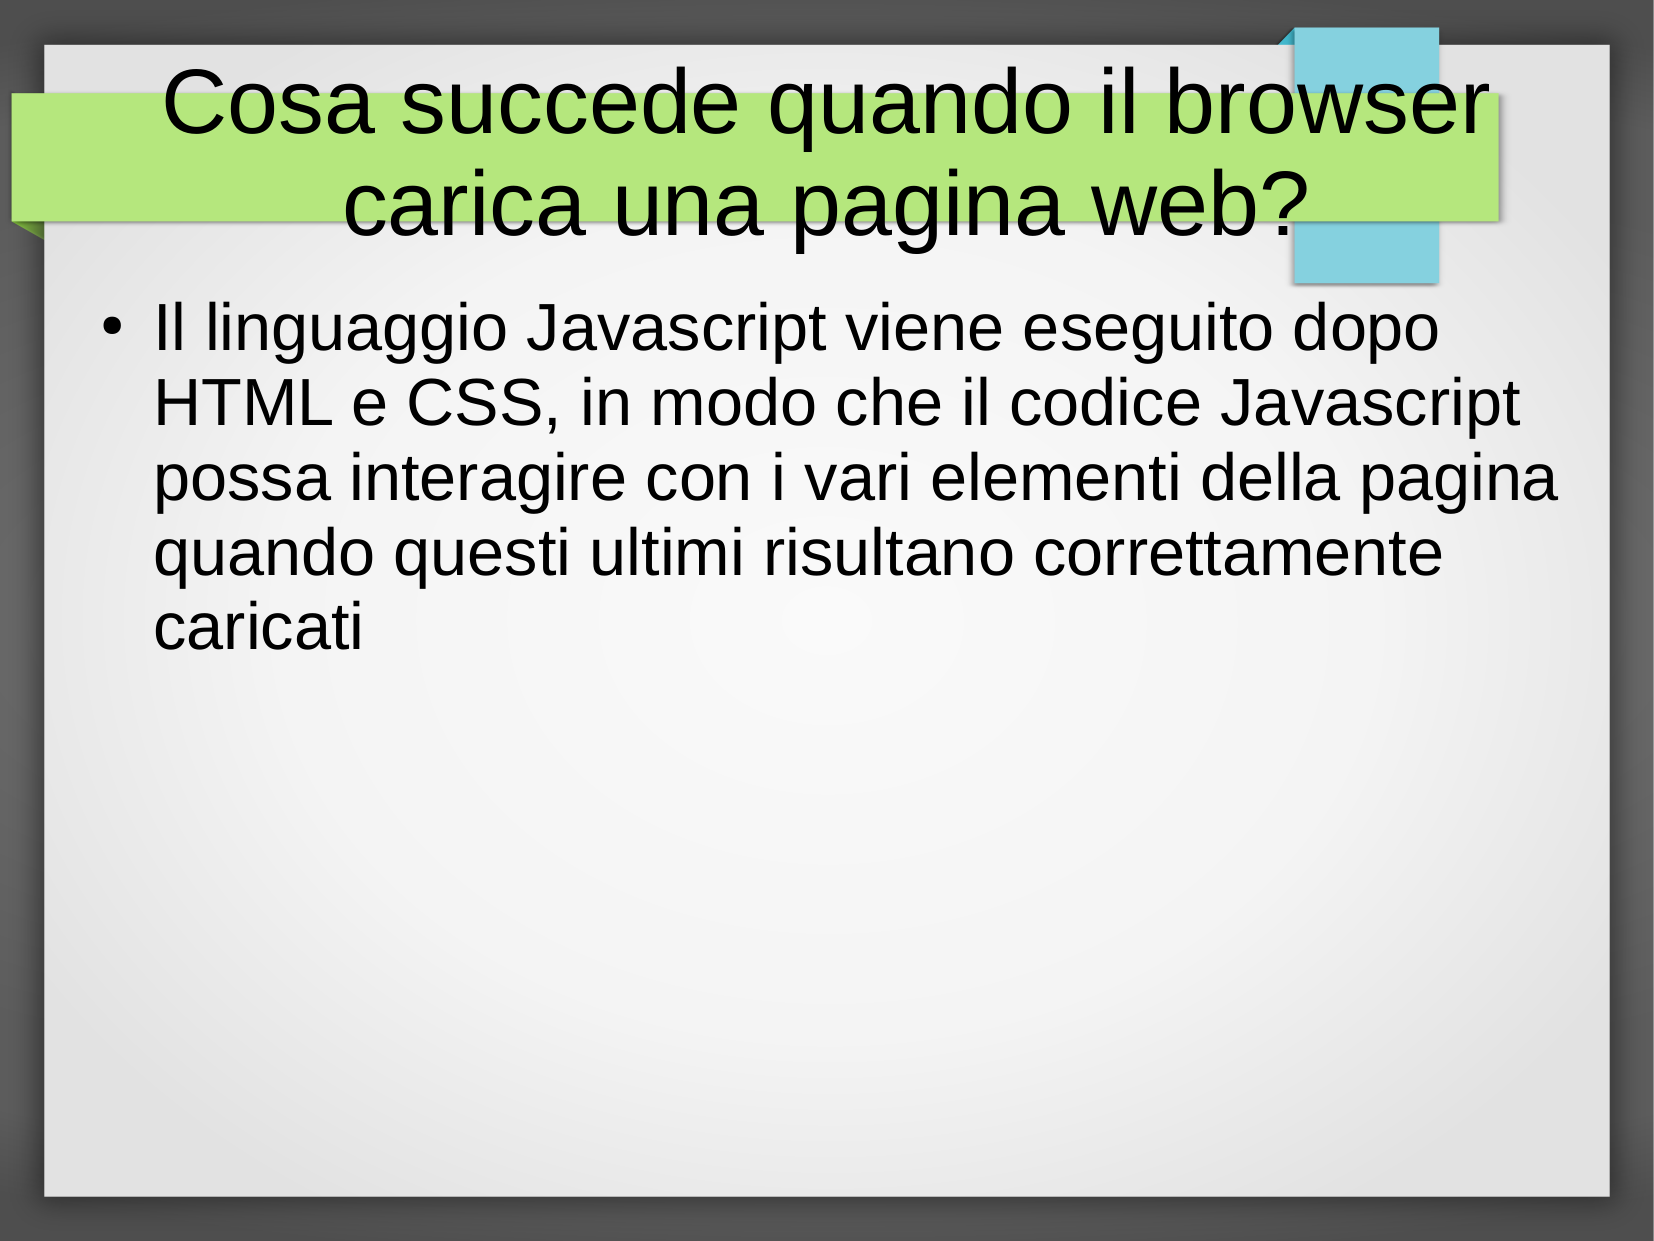

# Cosa succede quando il browser carica una pagina web?
Il linguaggio Javascript viene eseguito dopo HTML e CSS, in modo che il codice Javascript possa interagire con i vari elementi della pagina quando questi ultimi risultano correttamente caricati